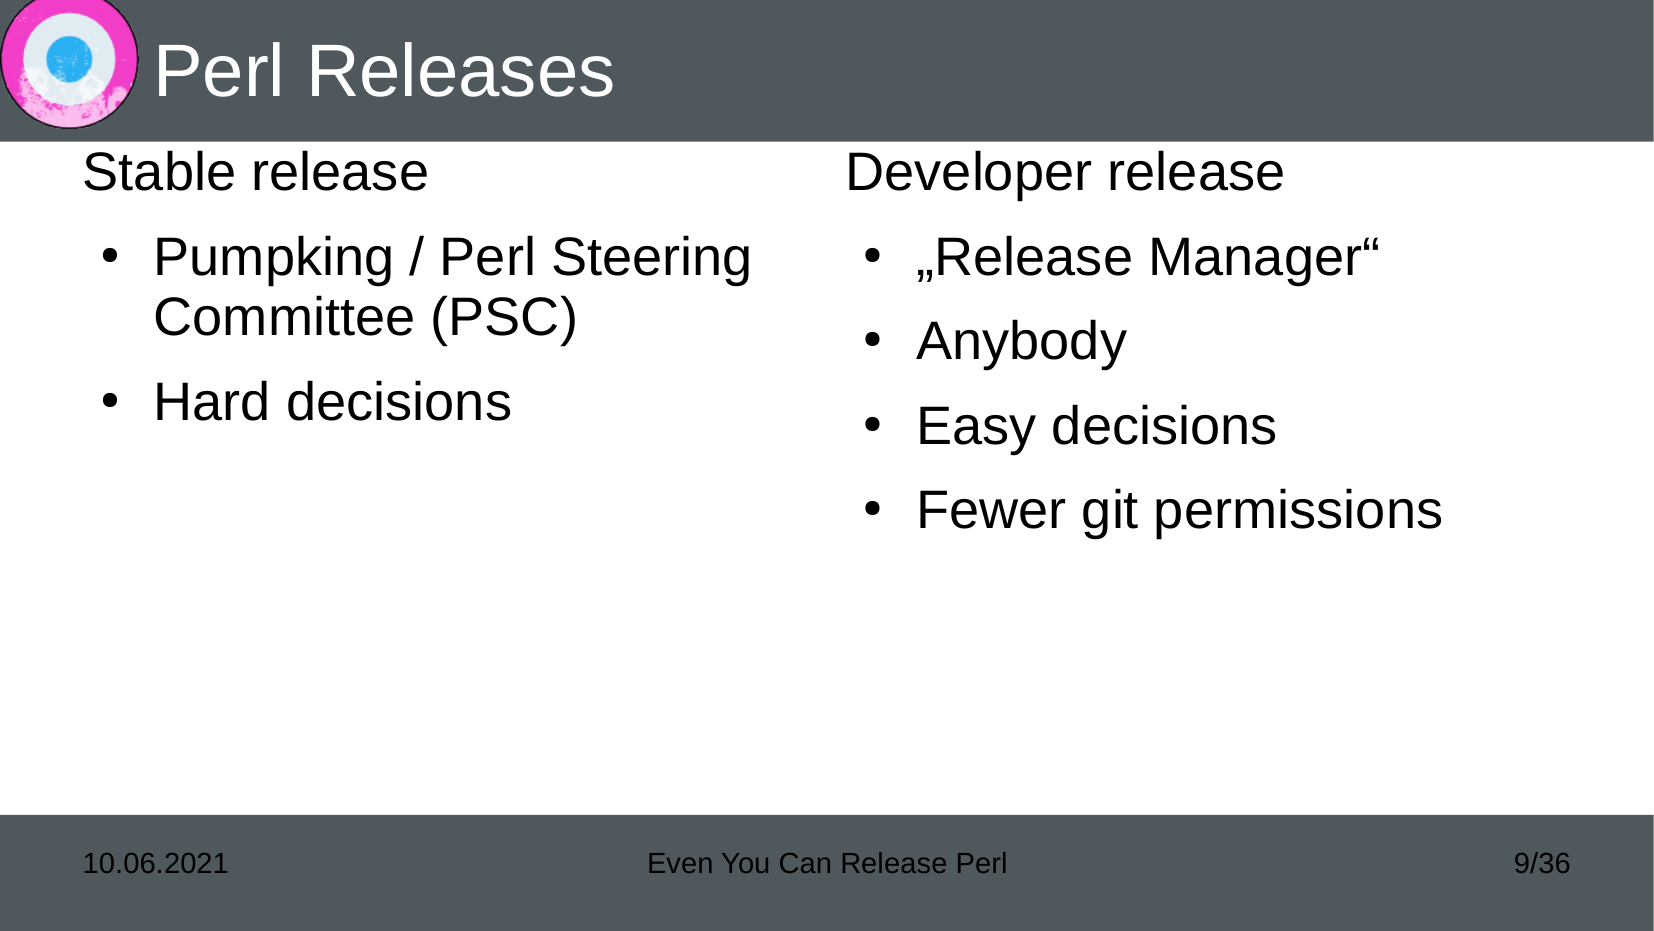

# Perl Releases
Stable release
Pumpking / Perl Steering Committee (PSC)
Hard decisions
Developer release
„Release Manager“
Anybody
Easy decisions
Fewer git permissions
08. März 2019
9